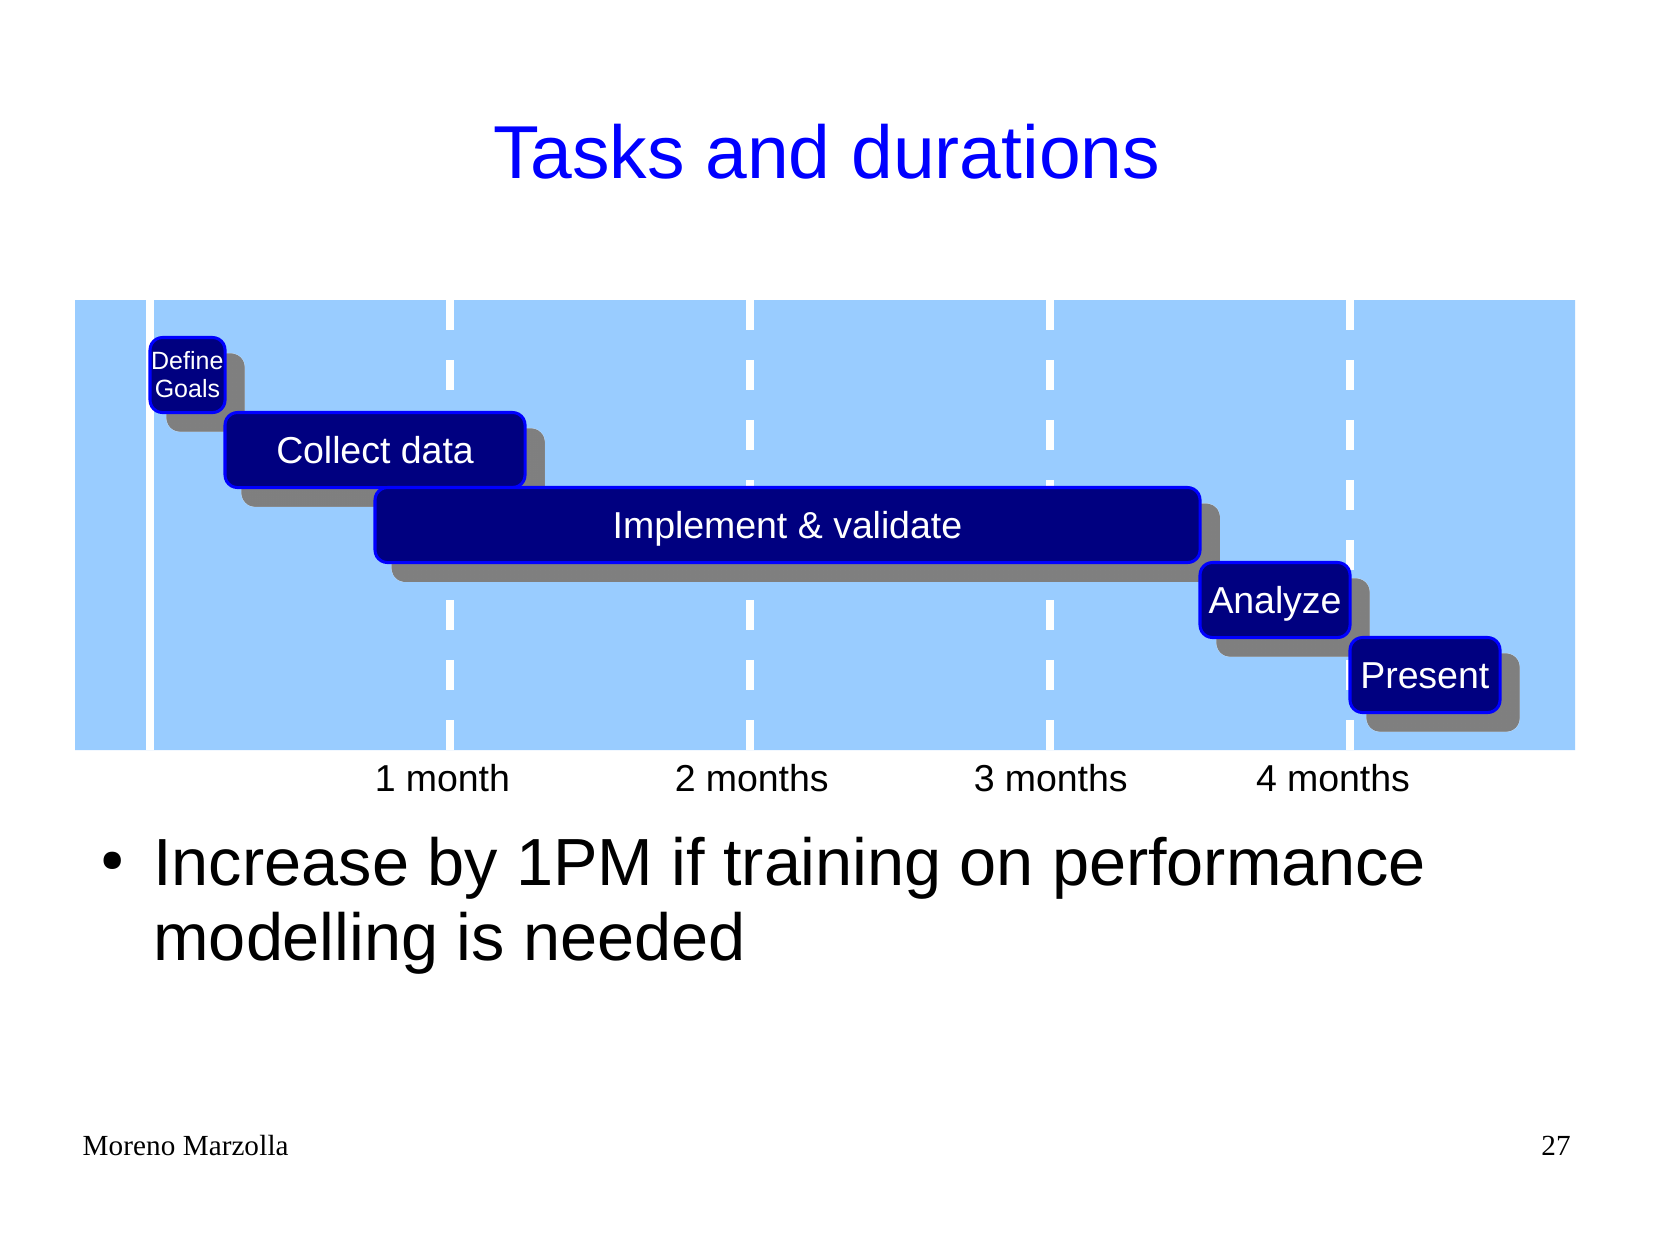

# Tasks and durations
Define
Goals
Collect data
Implement & validate
Analyze
Present
1 month
2 months
3 months
4 months
Increase by 1PM if training on performance modelling is needed
Moreno Marzolla
27